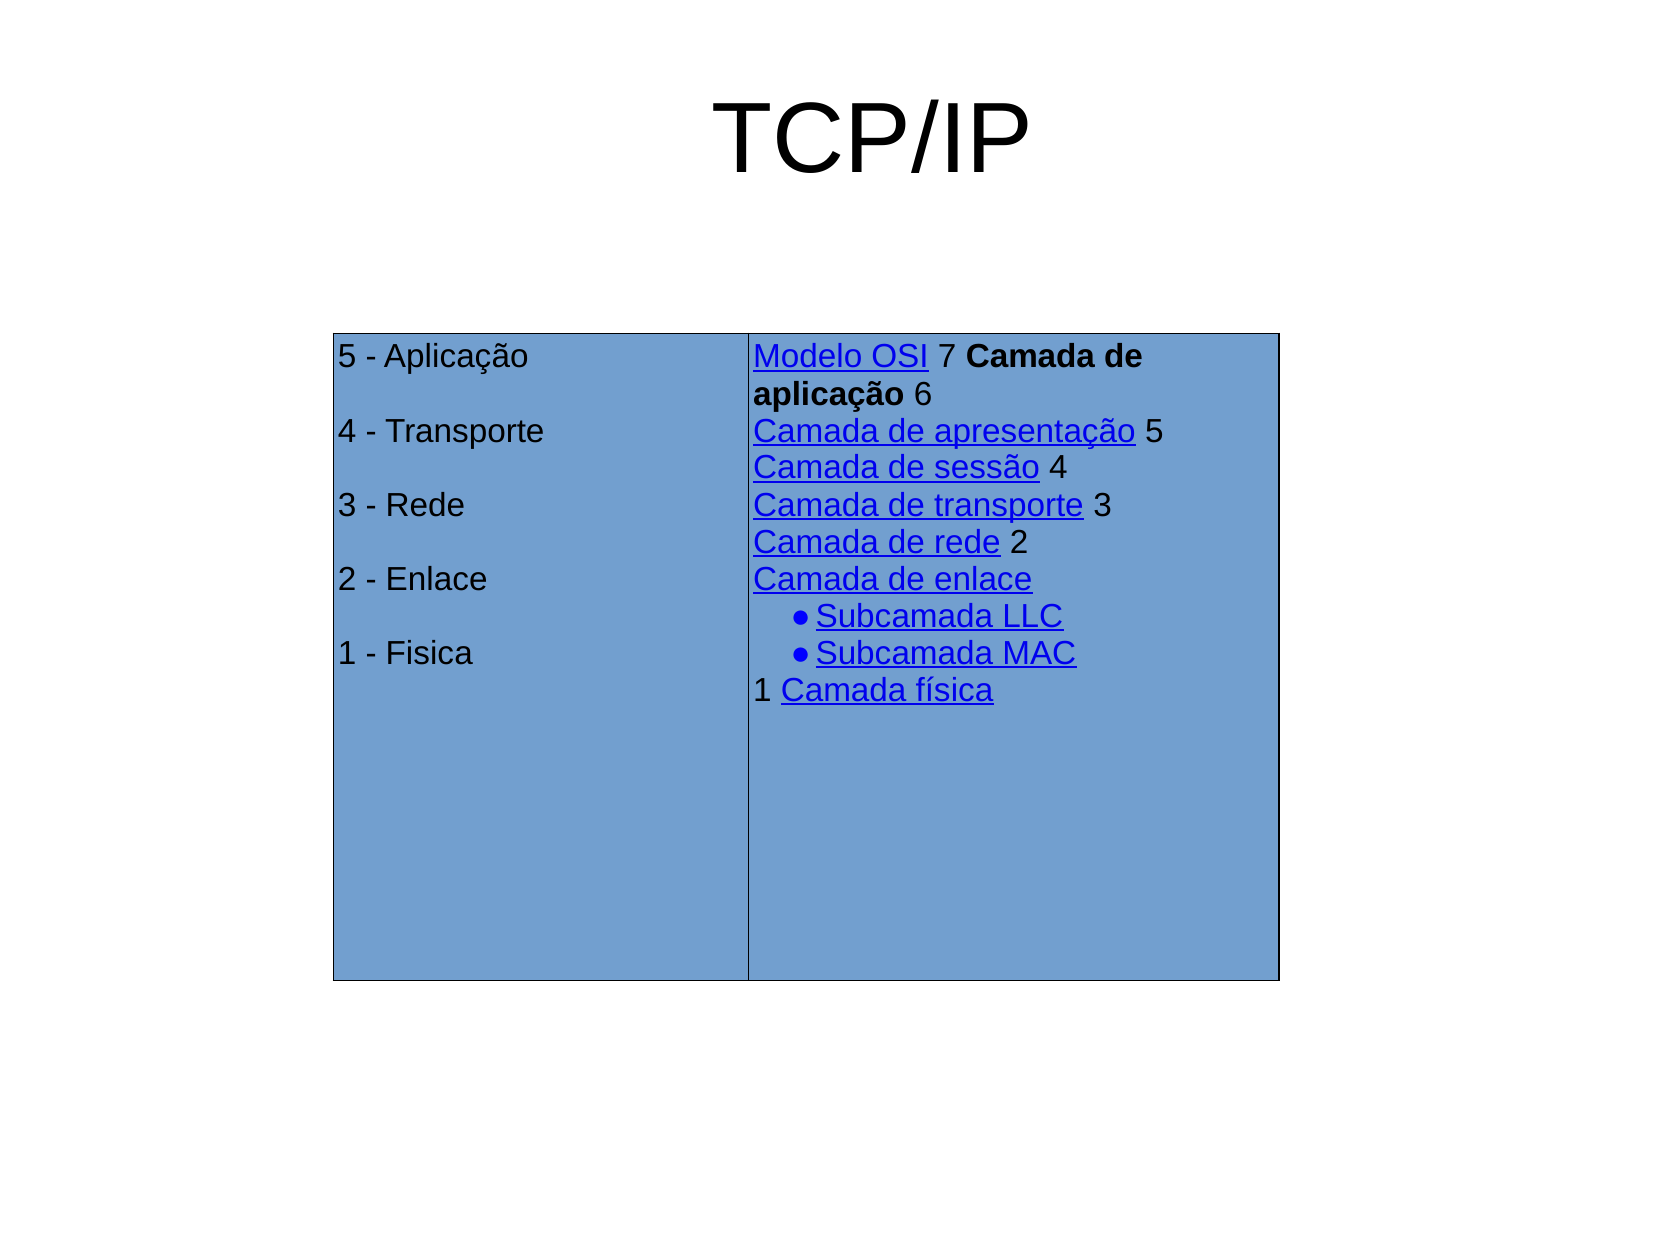

# TCP/IP
| 5 - Aplicação 4 - Transporte 3 - Rede 2 - Enlace 1 - Fisica | Modelo OSI 7 Camada de aplicação 6 Camada de apresentação 5 Camada de sessão 4 Camada de transporte 3 Camada de rede 2 Camada de enlace Subcamada LLC Subcamada MAC 1 Camada física |
| --- | --- |